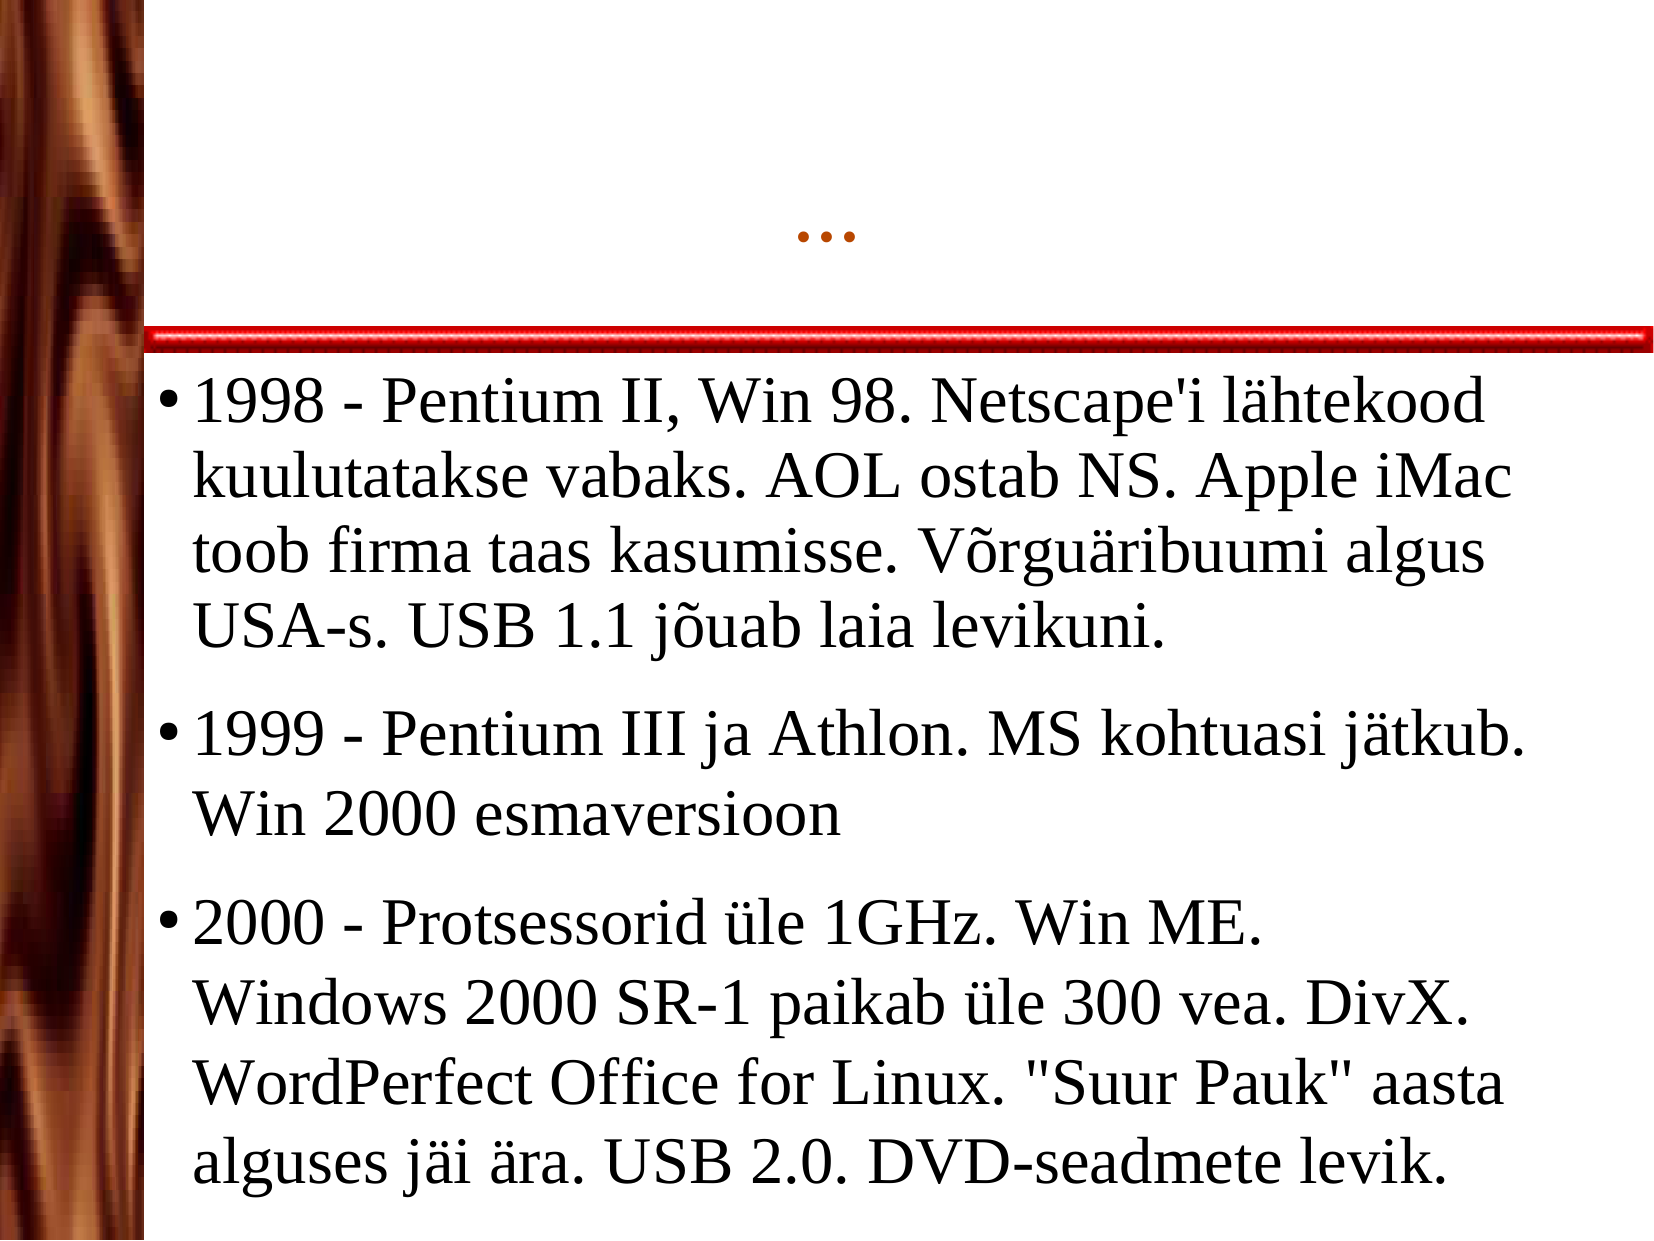

# ...
1998 - Pentium II, Win 98. Netscape'i lähtekood kuulutatakse vabaks. AOL ostab NS. Apple iMac toob firma taas kasumisse. Võrguäribuumi algus USA-s. USB 1.1 jõuab laia levikuni.
1999 - Pentium III ja Athlon. MS kohtuasi jätkub. Win 2000 esmaversioon
2000 - Protsessorid üle 1GHz. Win ME. Windows 2000 SR-1 paikab üle 300 vea. DivX. WordPerfect Office for Linux. "Suur Pauk" aasta alguses jäi ära. USB 2.0. DVD-seadmete levik.